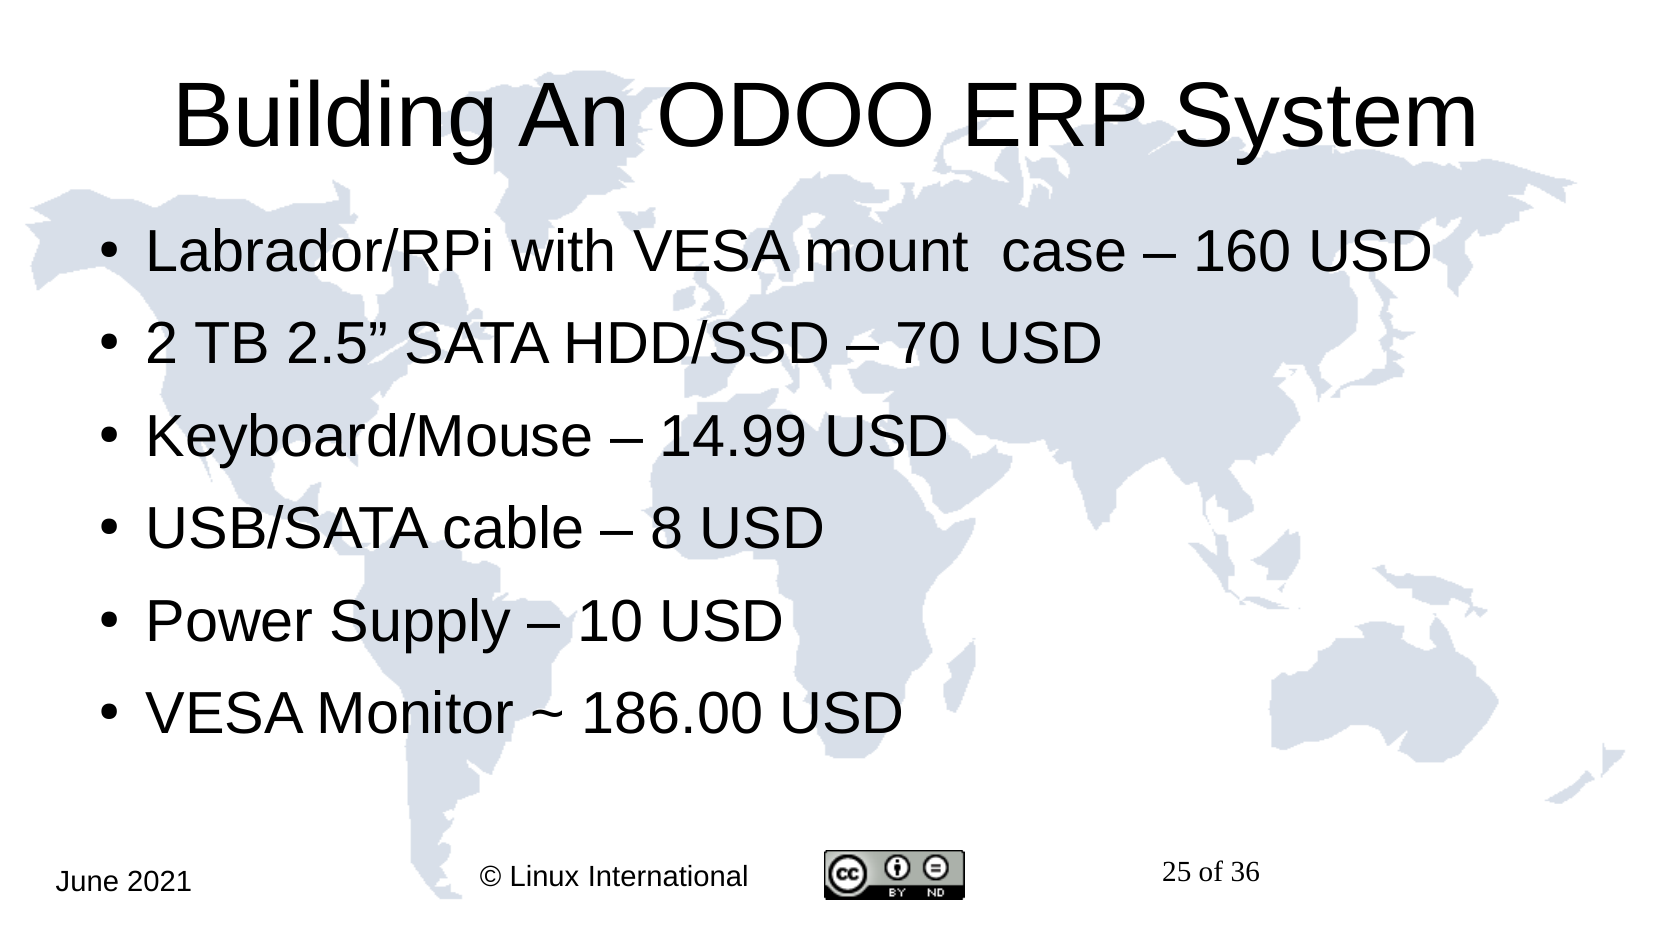

# Building An ODOO ERP System
Labrador/RPi with VESA mount case – 160 USD
2 TB 2.5” SATA HDD/SSD – 70 USD
Keyboard/Mouse – 14.99 USD
USB/SATA cable – 8 USD
Power Supply – 10 USD
VESA Monitor ~ 186.00 USD
25